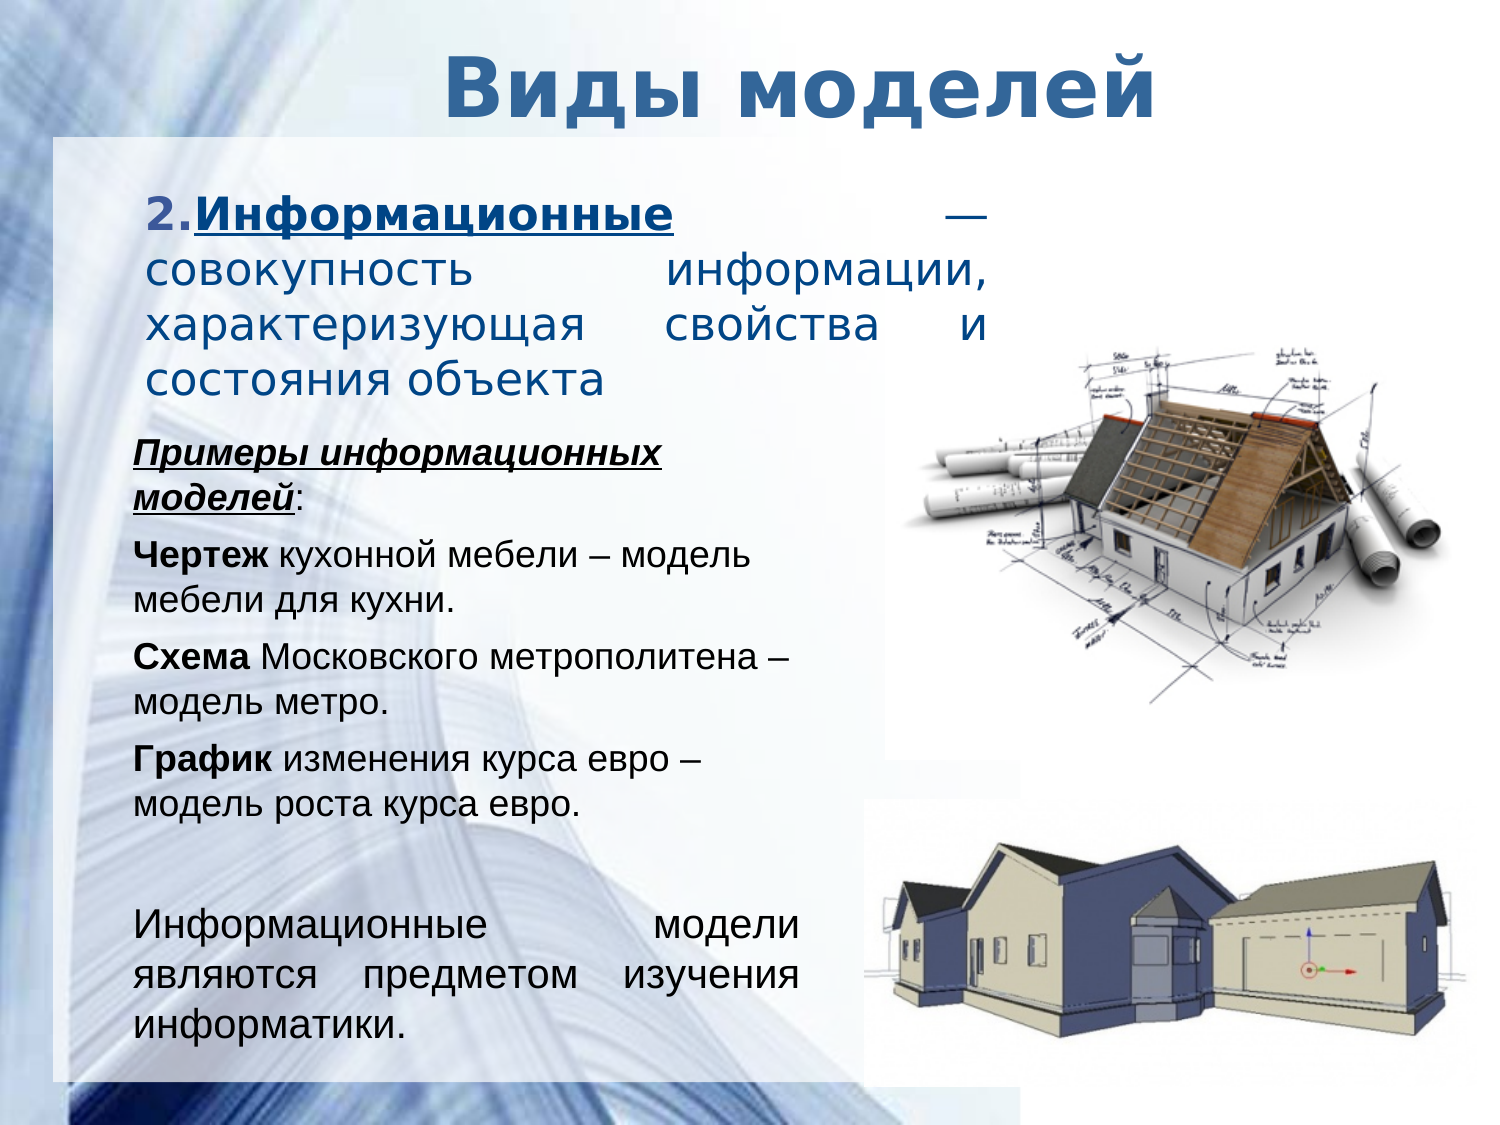

Виды моделей
Информационные — совокупность информации, характеризующая свойства и состояния объекта
Примеры информационных моделей:
Чертеж кухонной мебели – модель мебели для кухни.
Схема Московского метрополитена – модель метро.
График изменения курса евро – модель роста курса евро.
Информационные модели являются предметом изучения информатики.